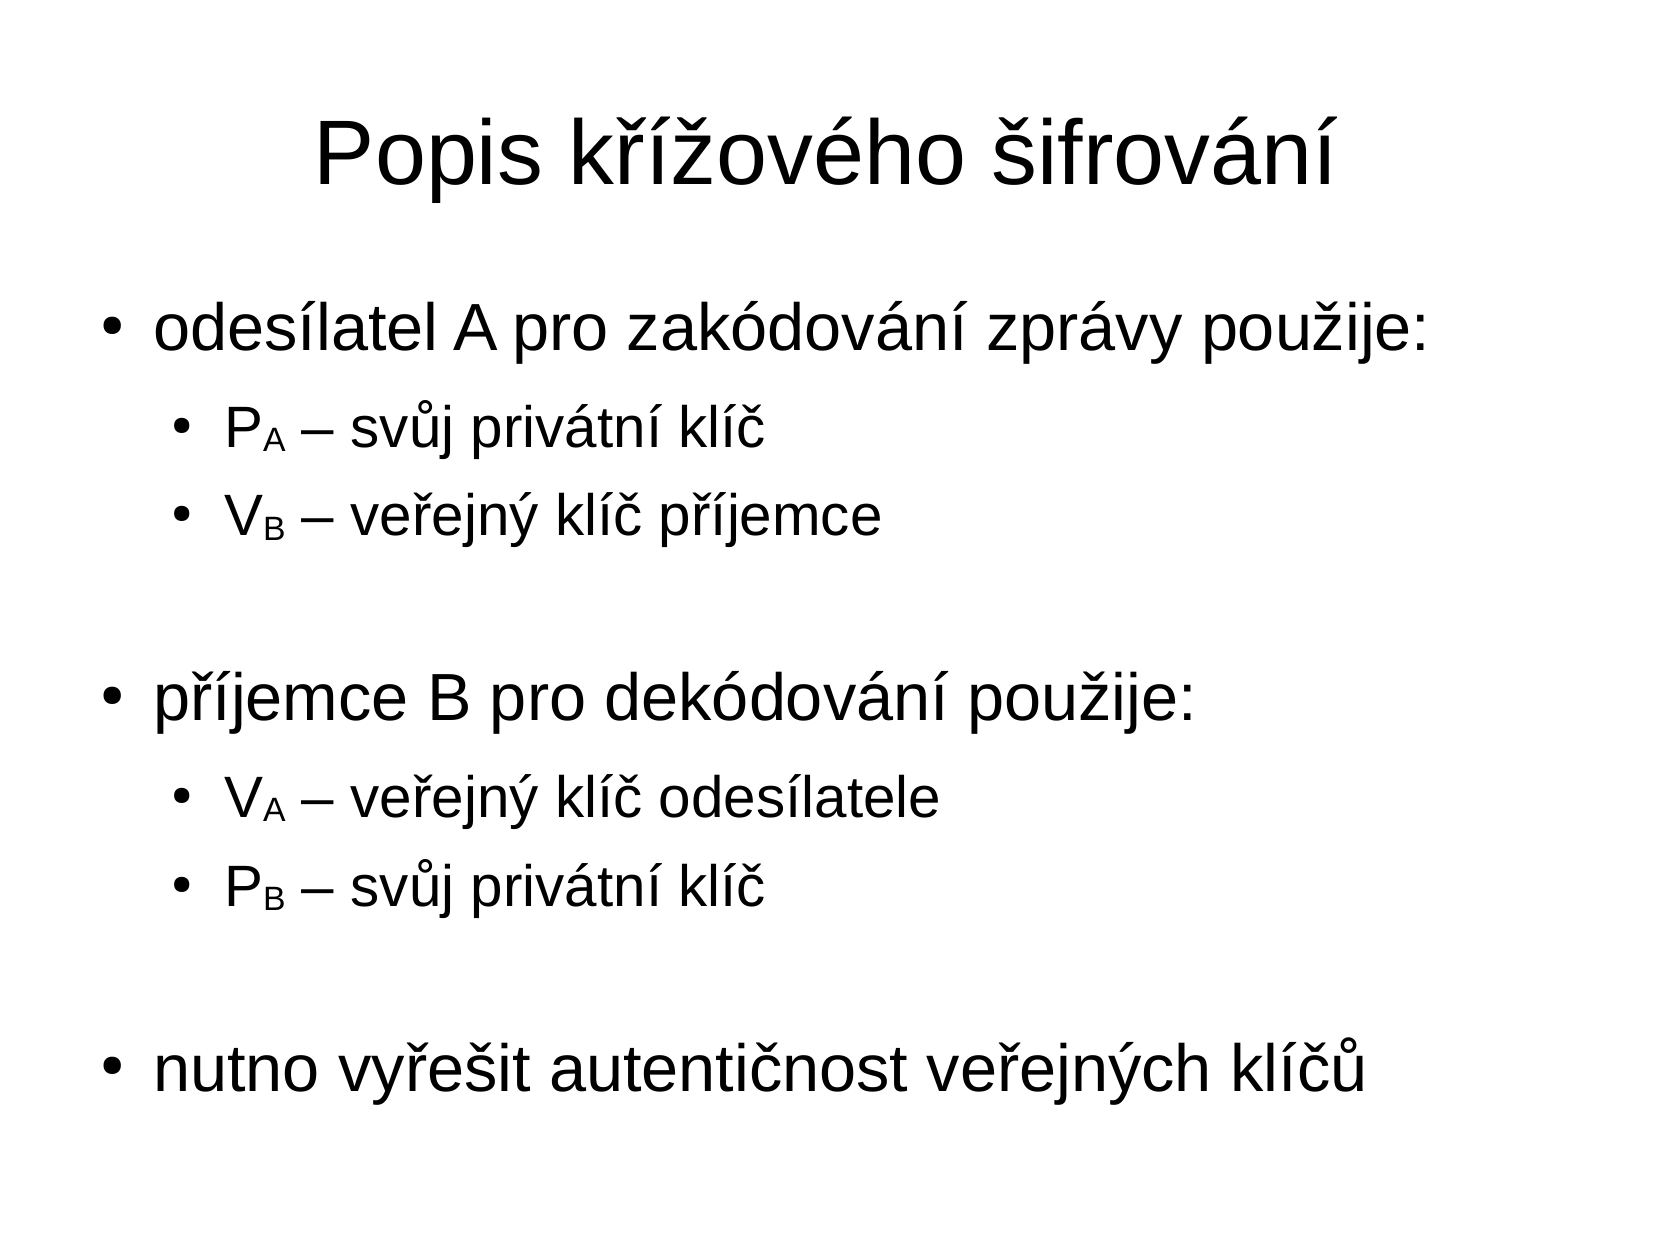

# Popis křížového šifrování
odesílatel A pro zakódování zprávy použije:
PA – svůj privátní klíč
VB – veřejný klíč příjemce
příjemce B pro dekódování použije:
VA – veřejný klíč odesílatele
PB – svůj privátní klíč
nutno vyřešit autentičnost veřejných klíčů